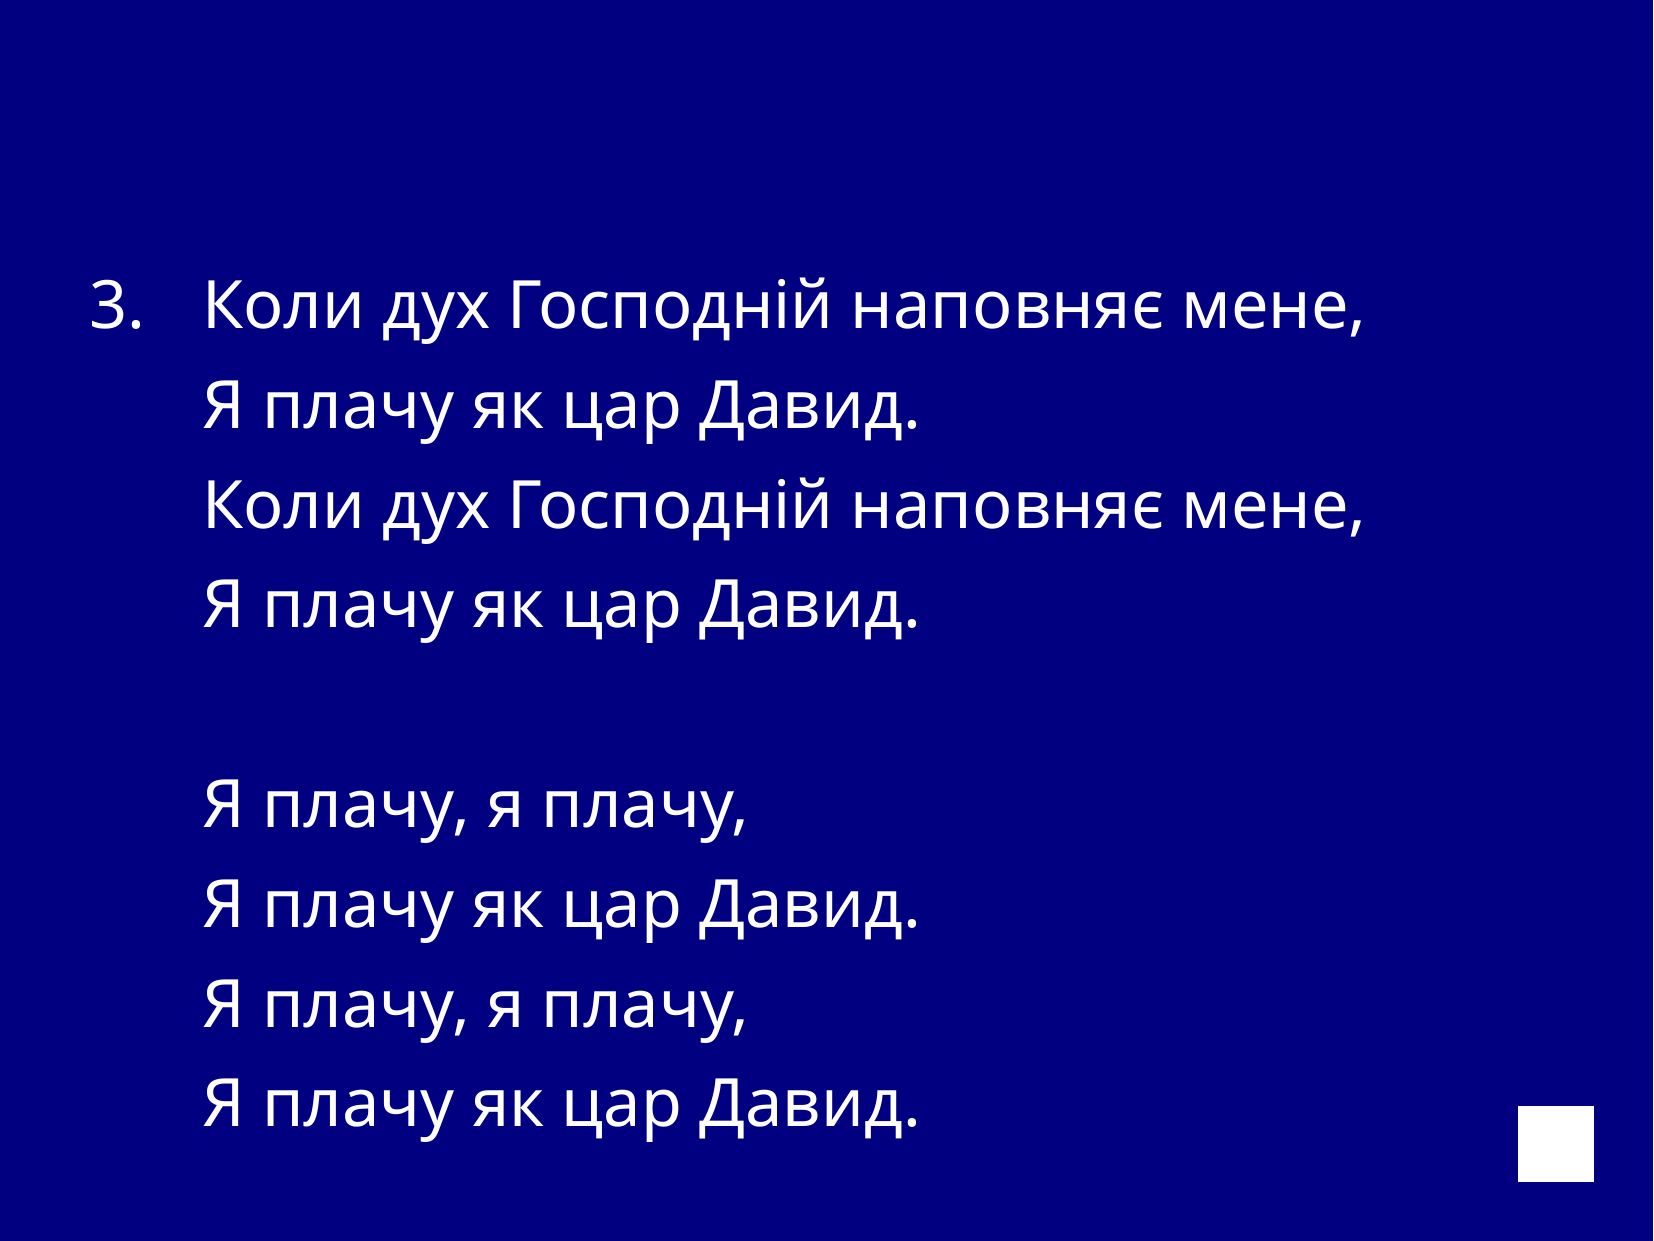

3.	Коли дух Господній наповняє мене,
	Я плачу як цар Давид.
	Коли дух Господній наповняє мене,
	Я плачу як цар Давид.
	Я плачу, я плачу,
	Я плачу як цар Давид.
	Я плачу, я плачу,
	Я плачу як цар Давид.